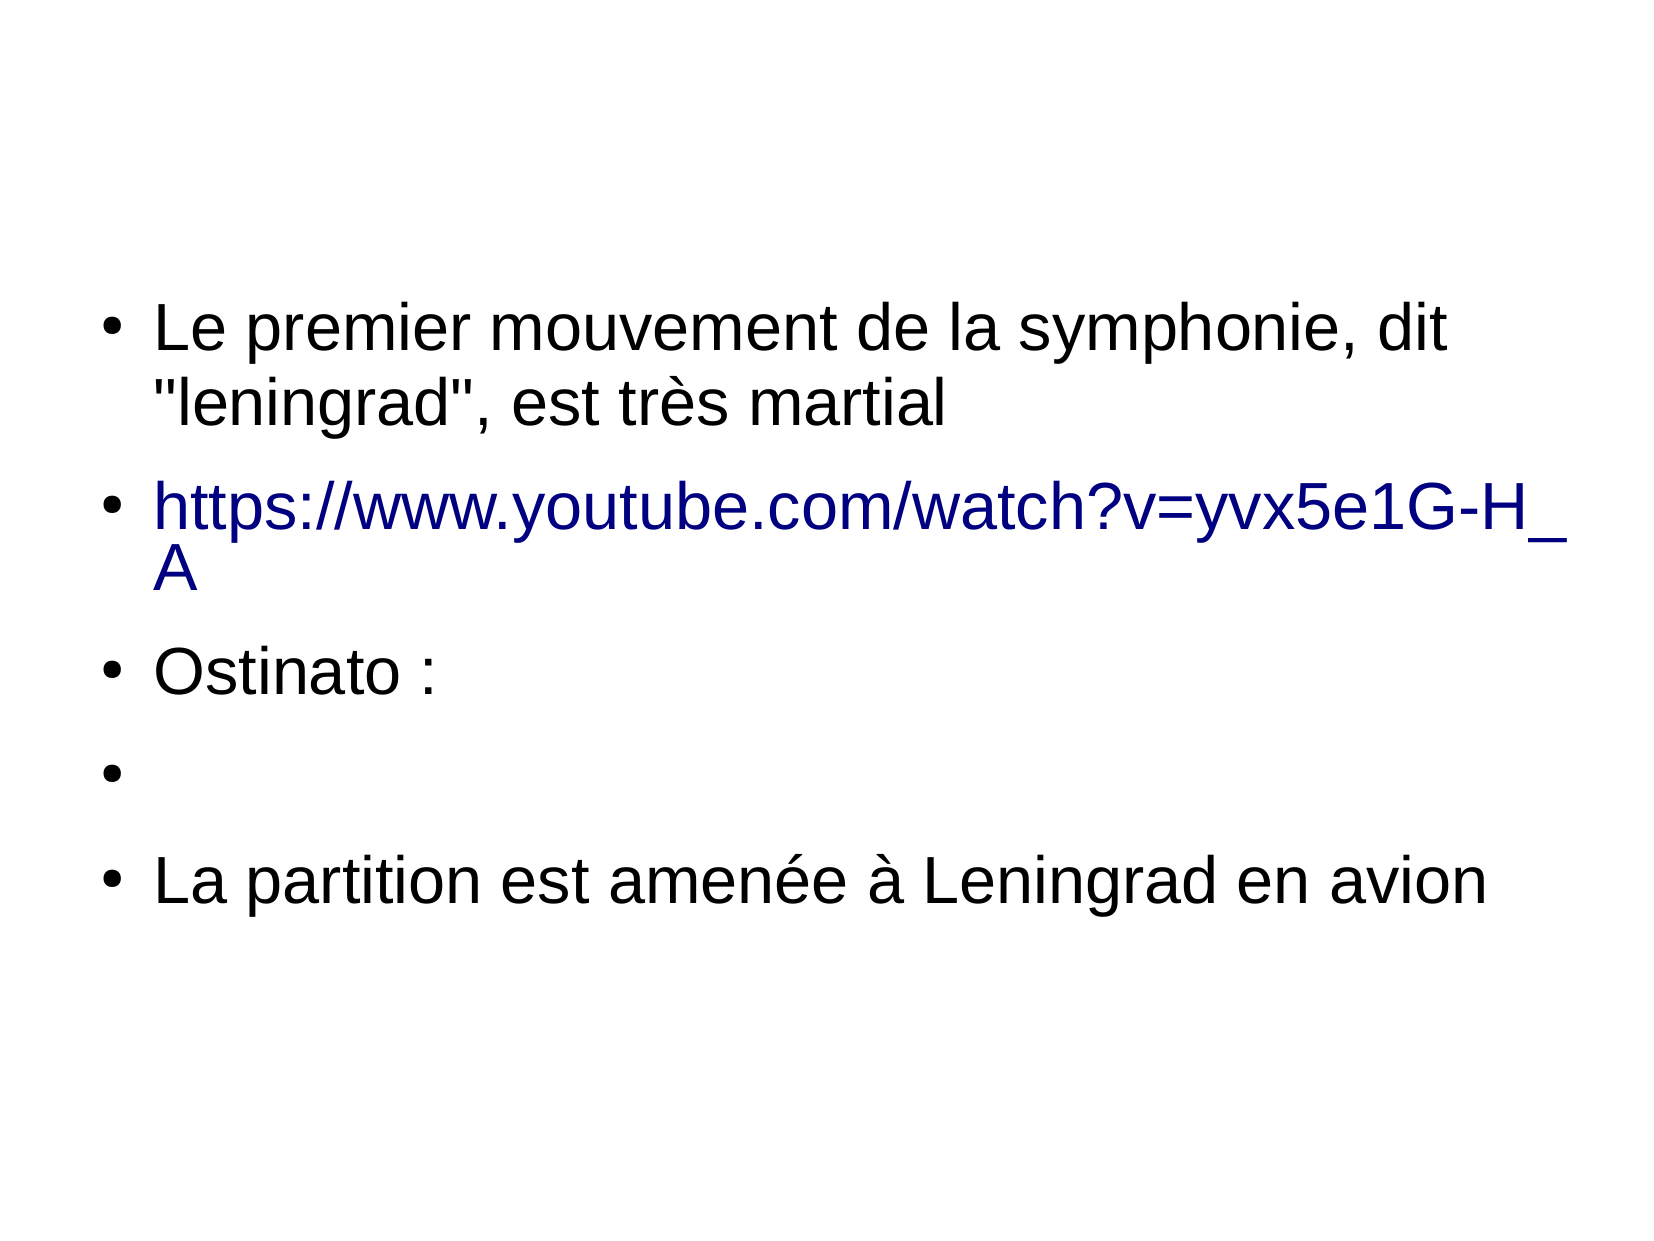

#
Le premier mouvement de la symphonie, dit "leningrad", est très martial
https://www.youtube.com/watch?v=yvx5e1G-H_A
Ostinato :
La partition est amenée à Leningrad en avion